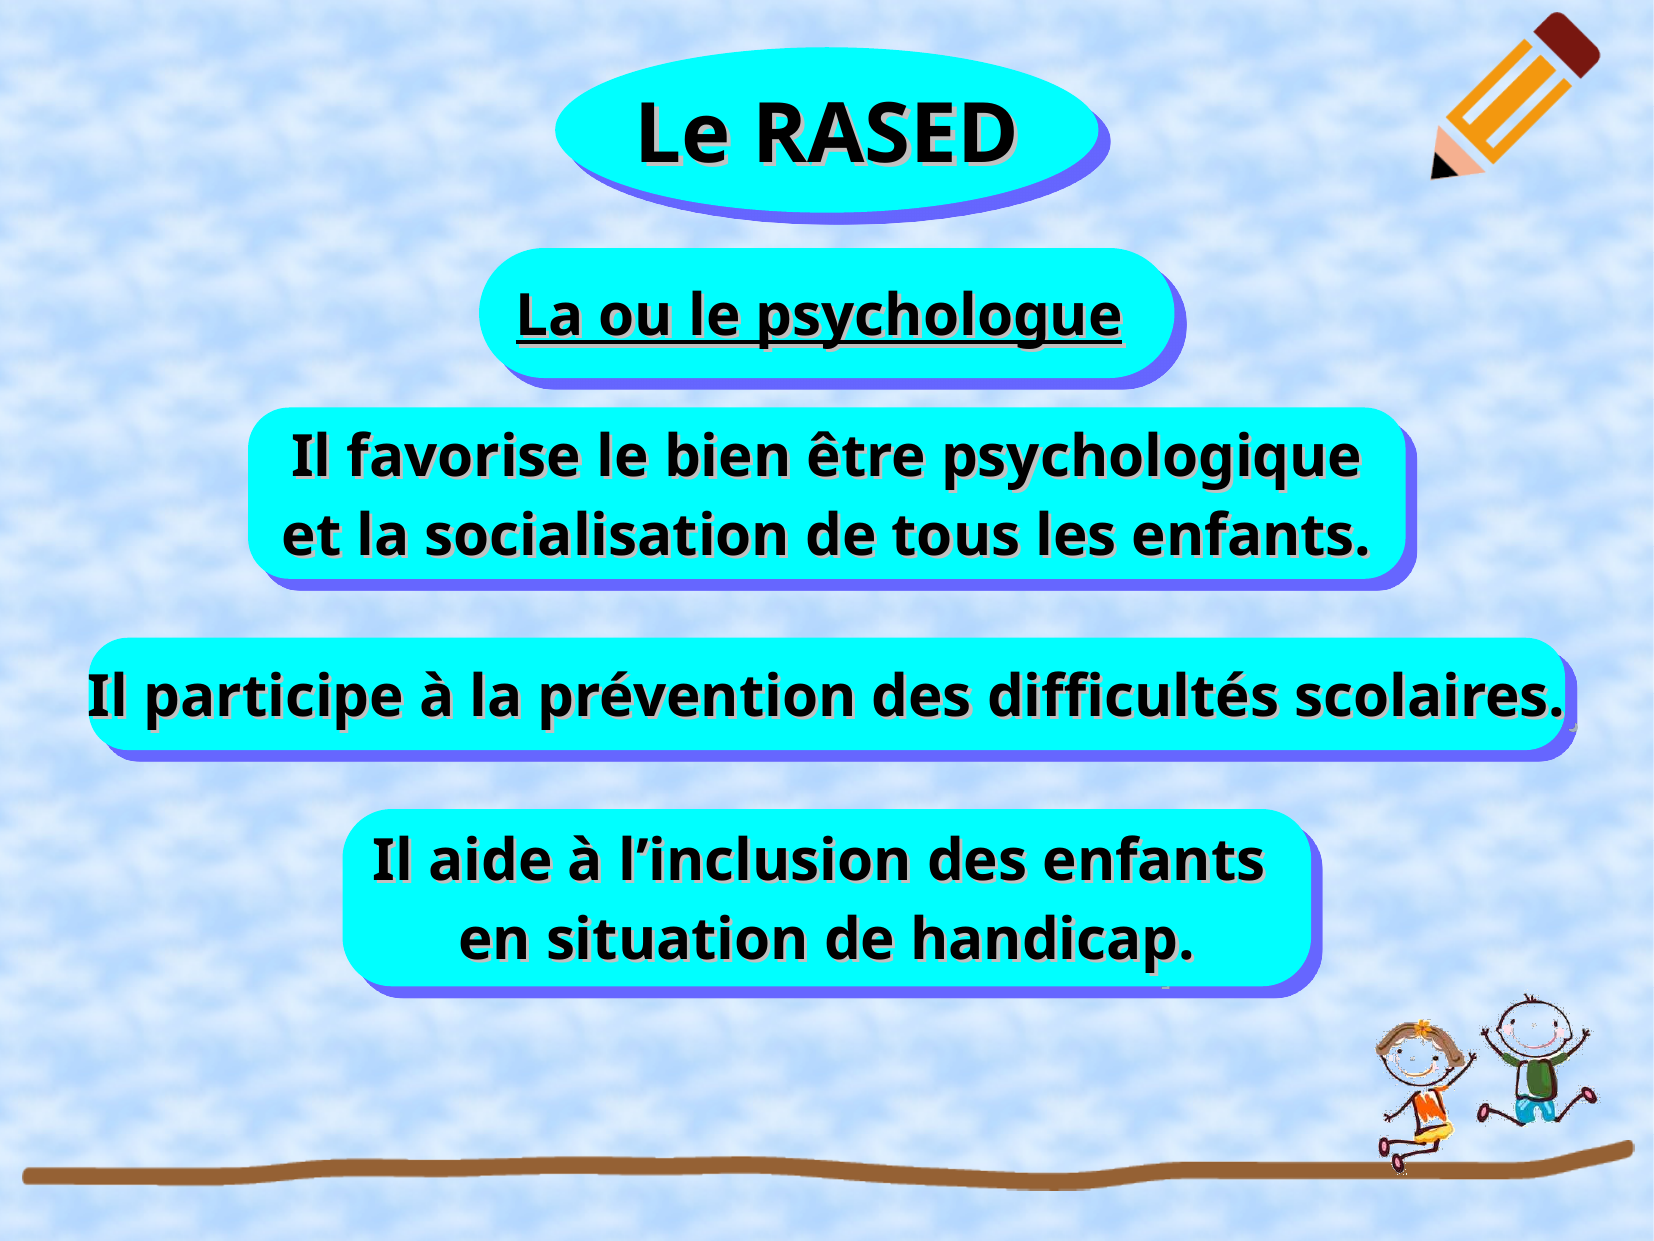

Le RASED
La ou le psychologue
Il favorise le bien être psychologique
et la socialisation de tous les enfants.
Il participe à la prévention des difficultés scolaires.
Il aide à l’inclusion des enfants
en situation de handicap.